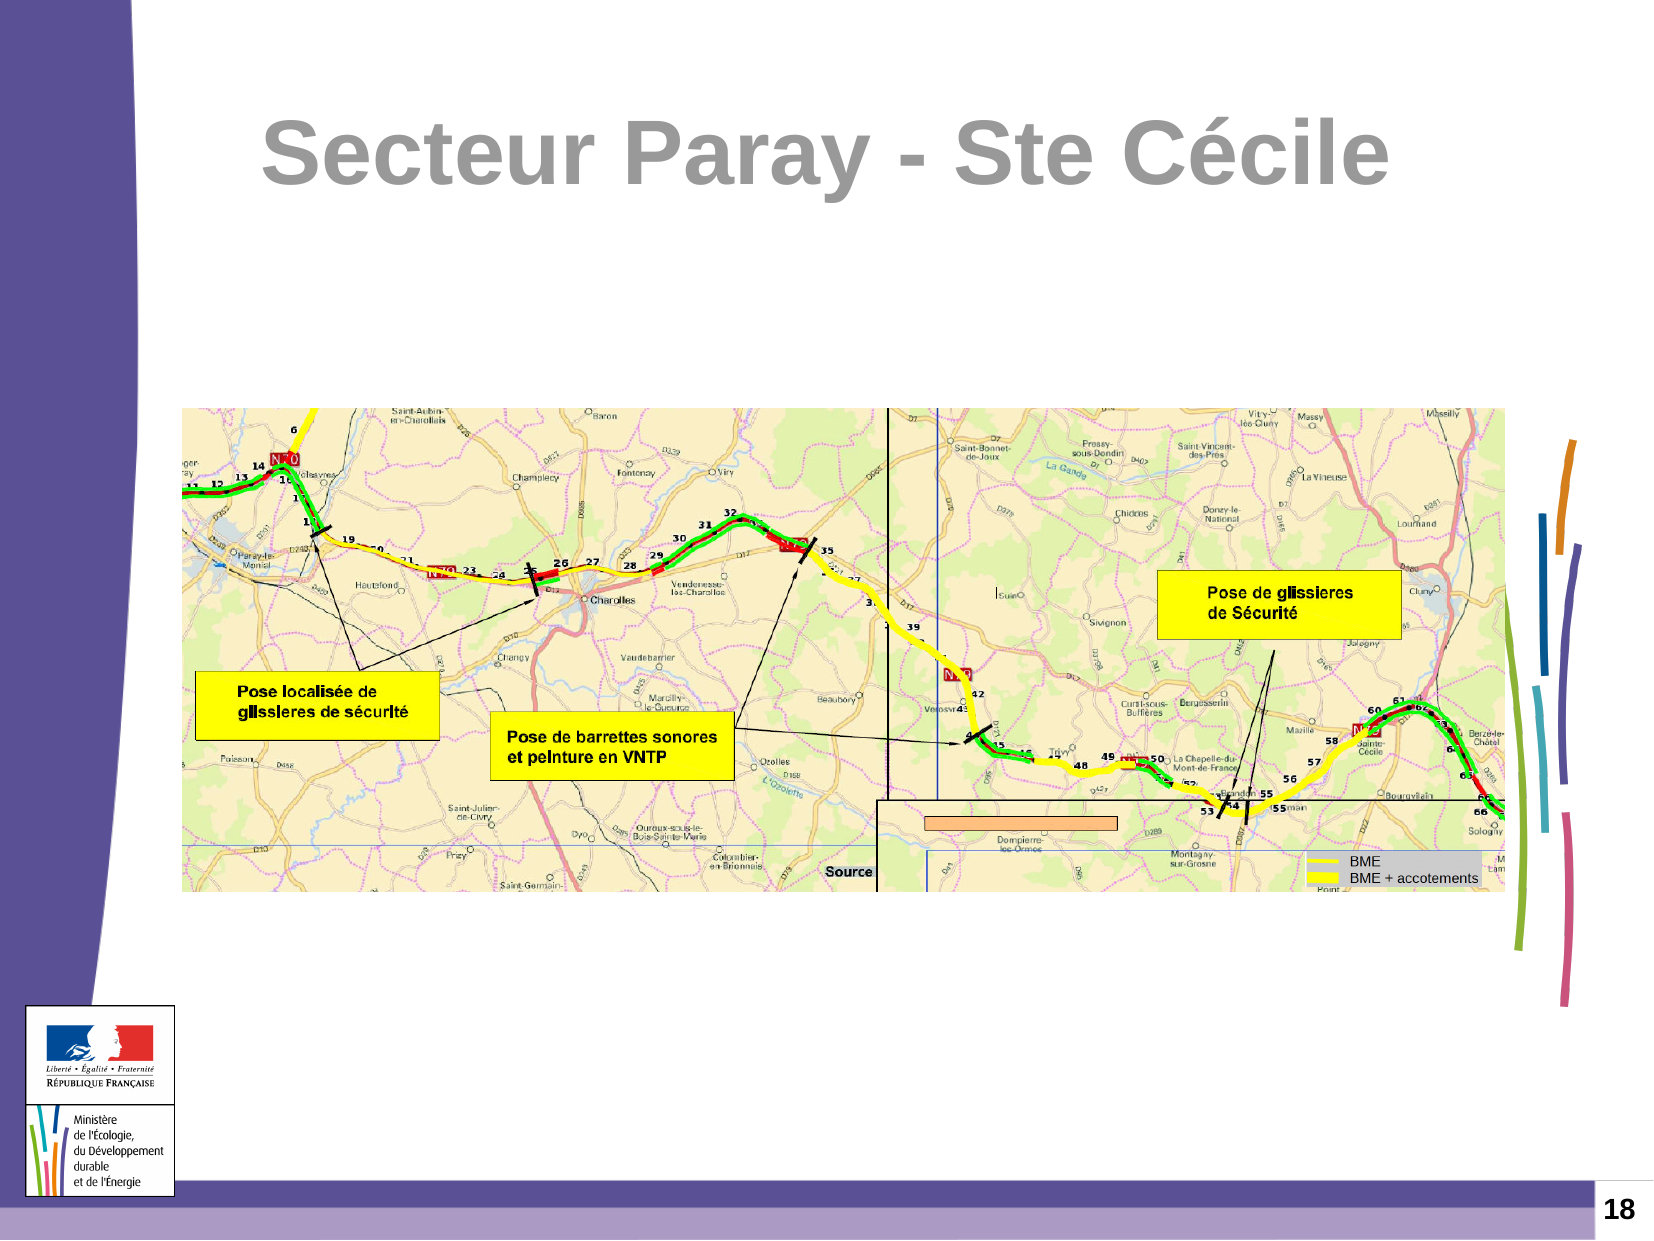

# Secteur Paray - Ste Cécile
18